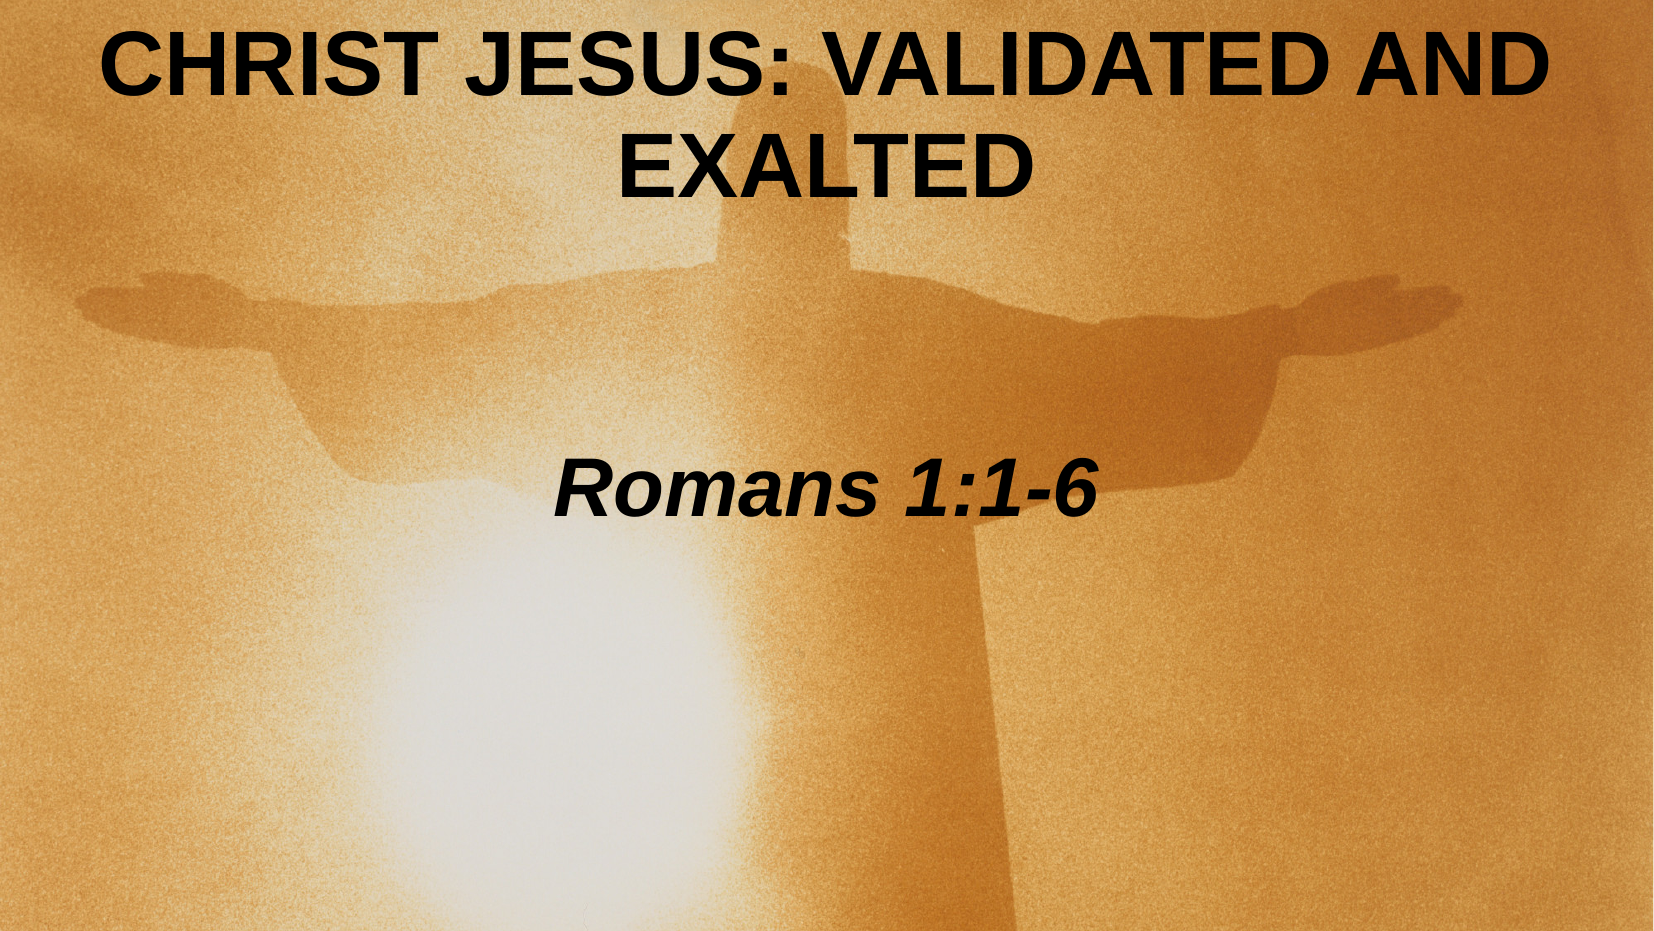

# CHRIST JESUS: VALIDATED AND EXALTED
Romans 1:1-6